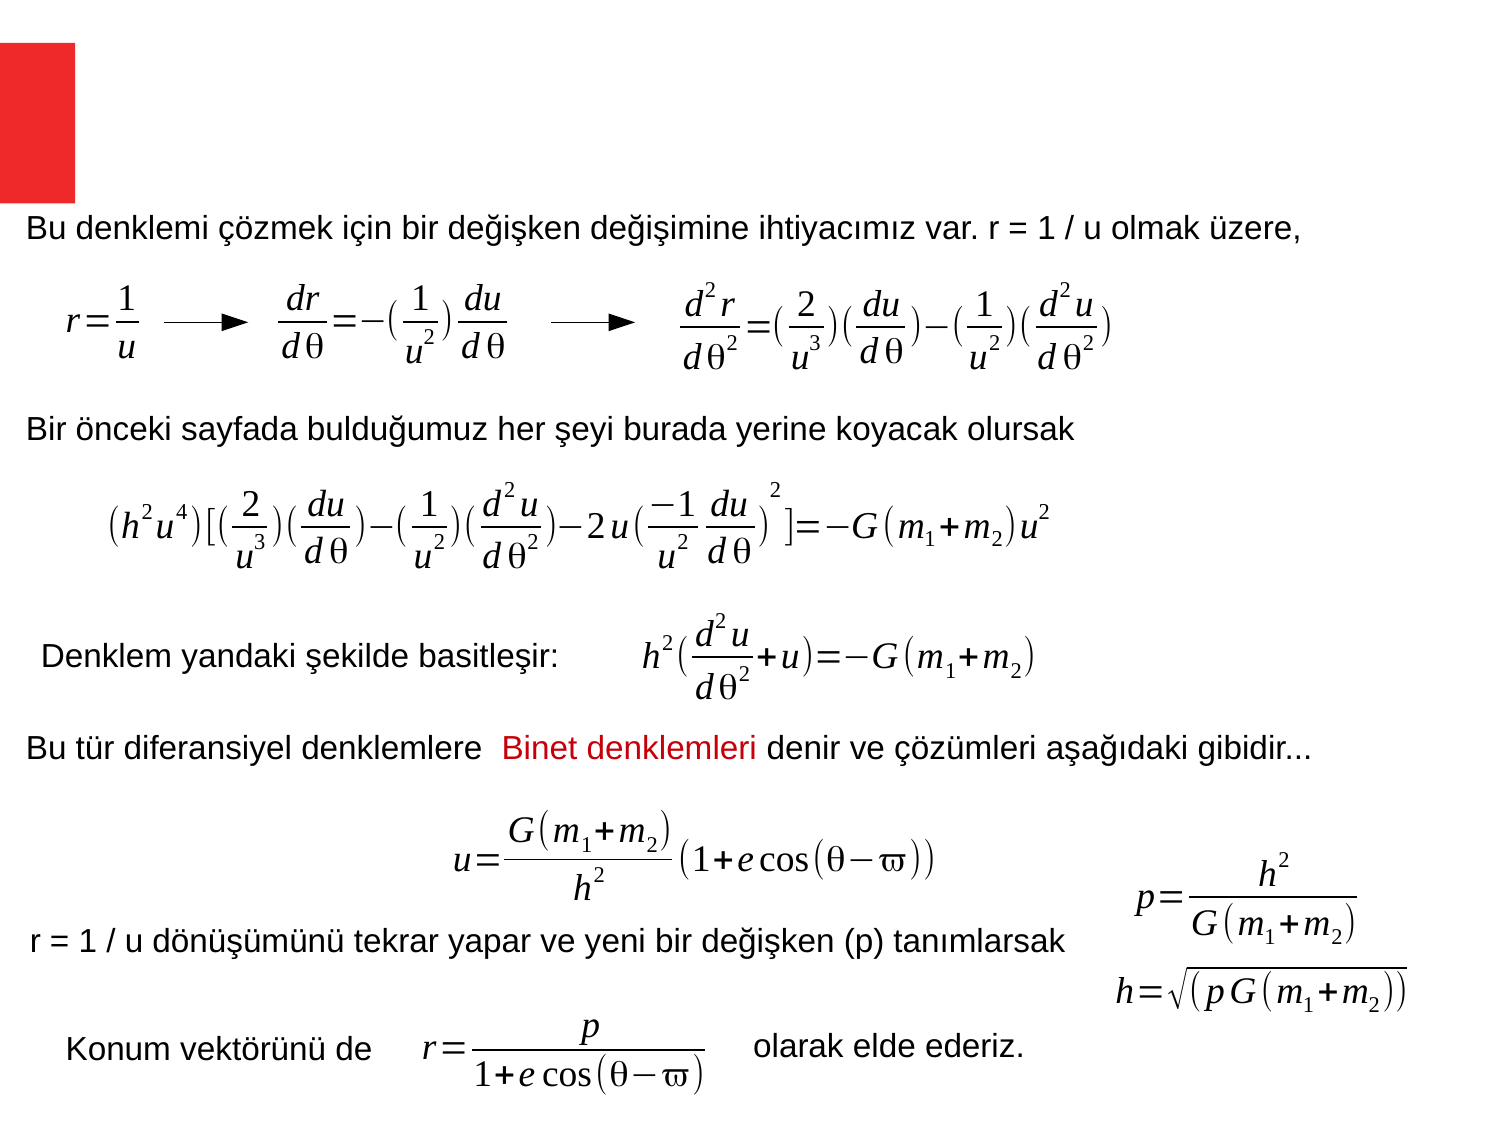

Bu denklemi çözmek için bir değişken değişimine ihtiyacımız var. r = 1 / u olmak üzere,
Bir önceki sayfada bulduğumuz her şeyi burada yerine koyacak olursak
Denklem yandaki şekilde basitleşir:
Bu tür diferansiyel denklemlere Binet denklemleri denir ve çözümleri aşağıdaki gibidir...
r = 1 / u dönüşümünü tekrar yapar ve yeni bir değişken (p) tanımlarsak
olarak elde ederiz.
Konum vektörünü de